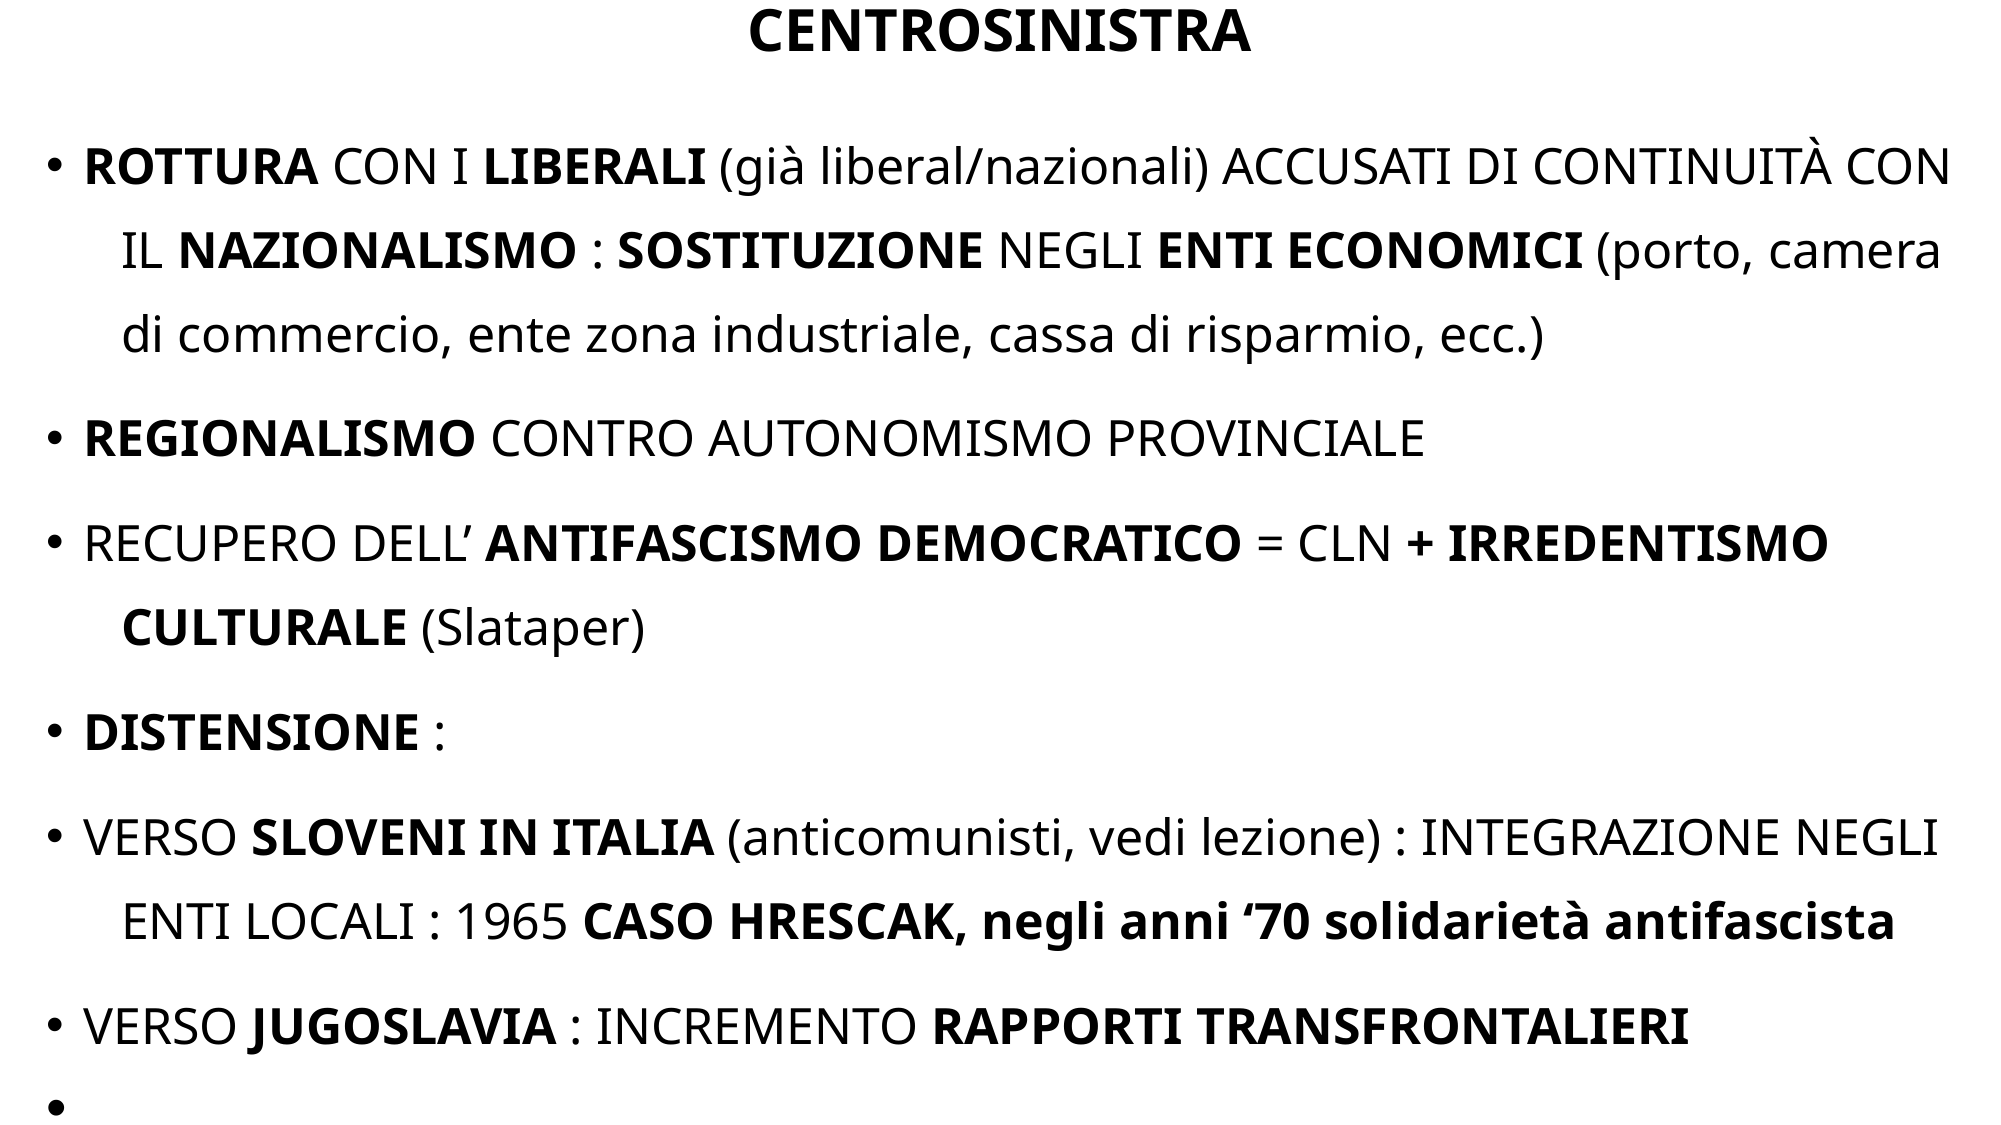

# CENTROSINISTRA
ROTTURA CON I LIBERALI (già liberal/nazionali) ACCUSATI DI CONTINUITÀ CON IL NAZIONALISMO : SOSTITUZIONE NEGLI ENTI ECONOMICI (porto, camera di commercio, ente zona industriale, cassa di risparmio, ecc.)
REGIONALISMO CONTRO AUTONOMISMO PROVINCIALE
RECUPERO DELL’ ANTIFASCISMO DEMOCRATICO = CLN + IRREDENTISMO CULTURALE (Slataper)
DISTENSIONE :
VERSO SLOVENI IN ITALIA (anticomunisti, vedi lezione) : INTEGRAZIONE NEGLI ENTI LOCALI : 1965 CASO HRESCAK, negli anni ‘70 solidarietà antifascista
VERSO JUGOSLAVIA : INCREMENTO RAPPORTI TRANSFRONTALIERI